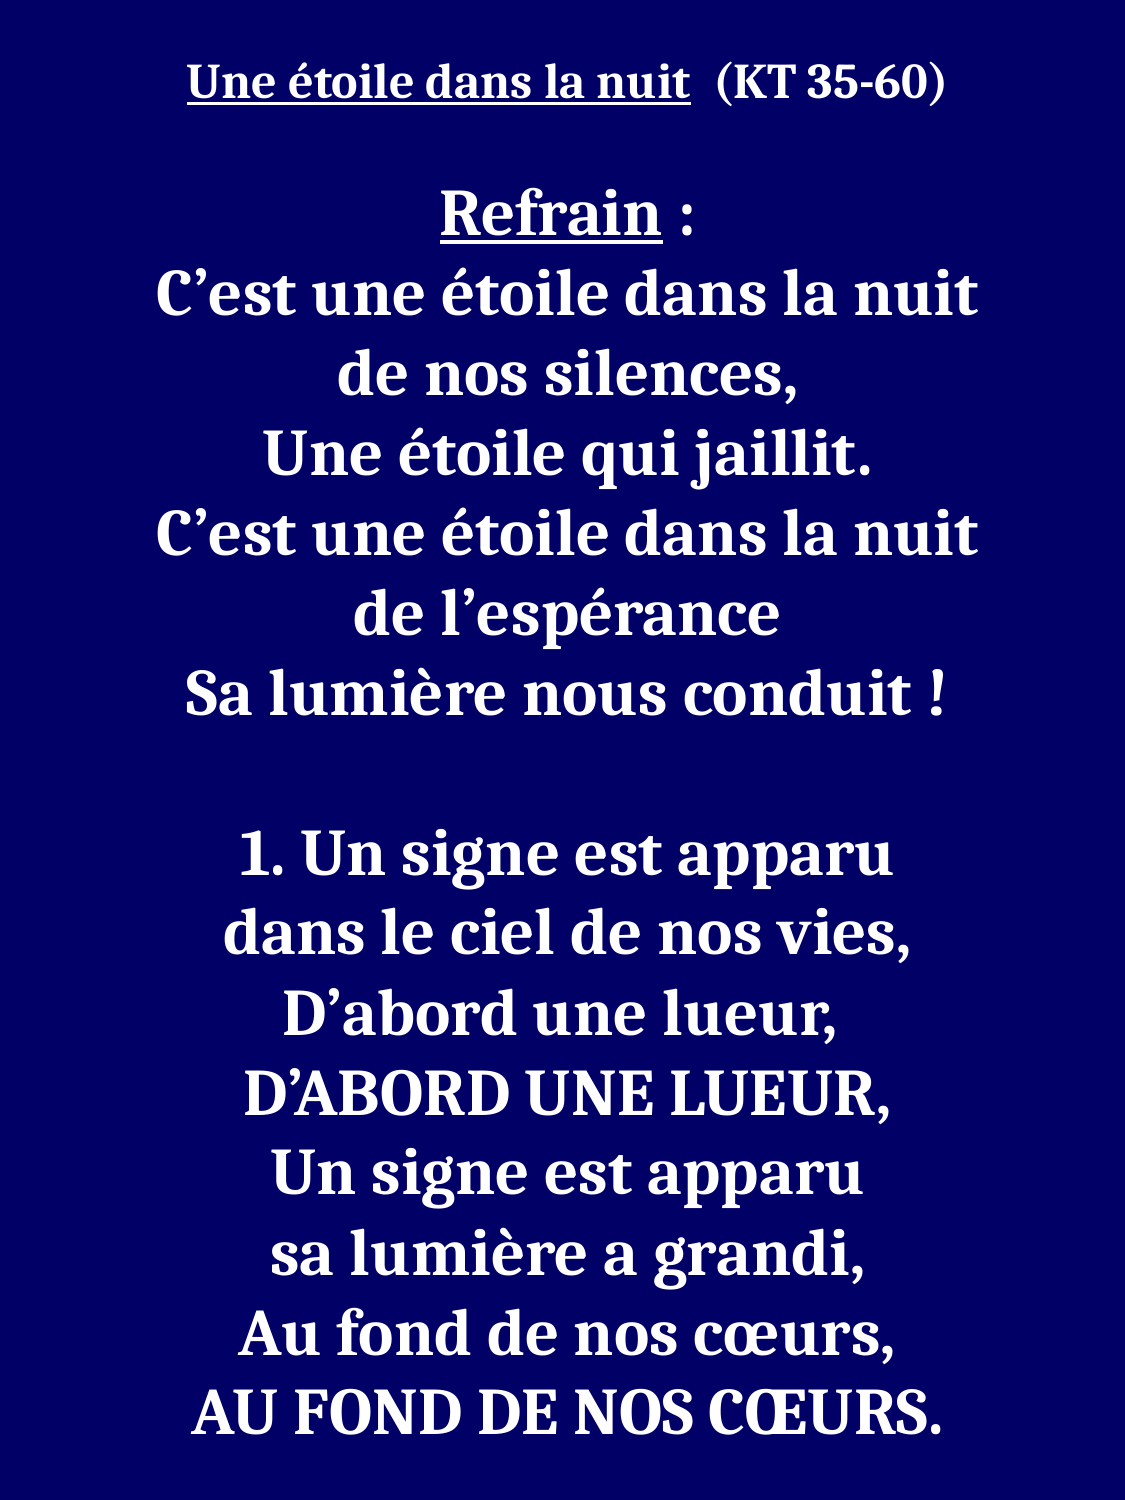

Une étoile dans la nuit (KT 35-60)
Refrain :
C’est une étoile dans la nuit
de nos silences,
Une étoile qui jaillit.
C’est une étoile dans la nuit
de l’espérance
Sa lumière nous conduit !
1. Un signe est apparu
dans le ciel de nos vies,
D’abord une lueur,
D’ABORD UNE LUEUR,
Un signe est apparu
sa lumière a grandi,
Au fond de nos cœurs,
AU FOND DE NOS CŒURS.